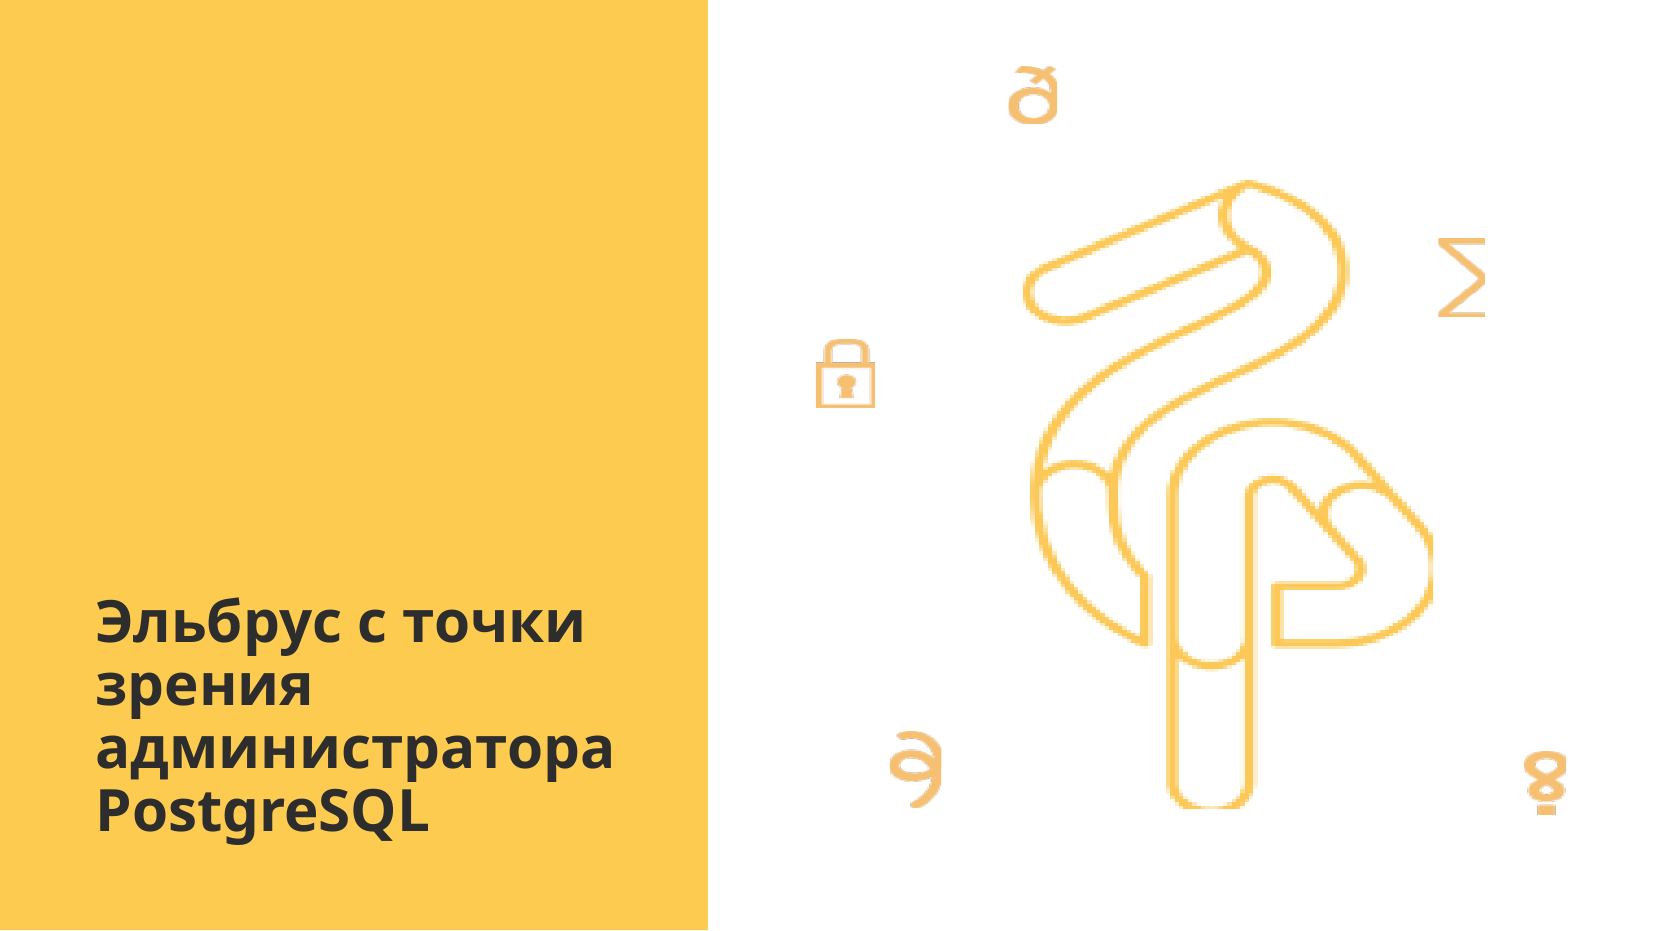

#
Эльбрус с точки зрения администратора PostgreSQL